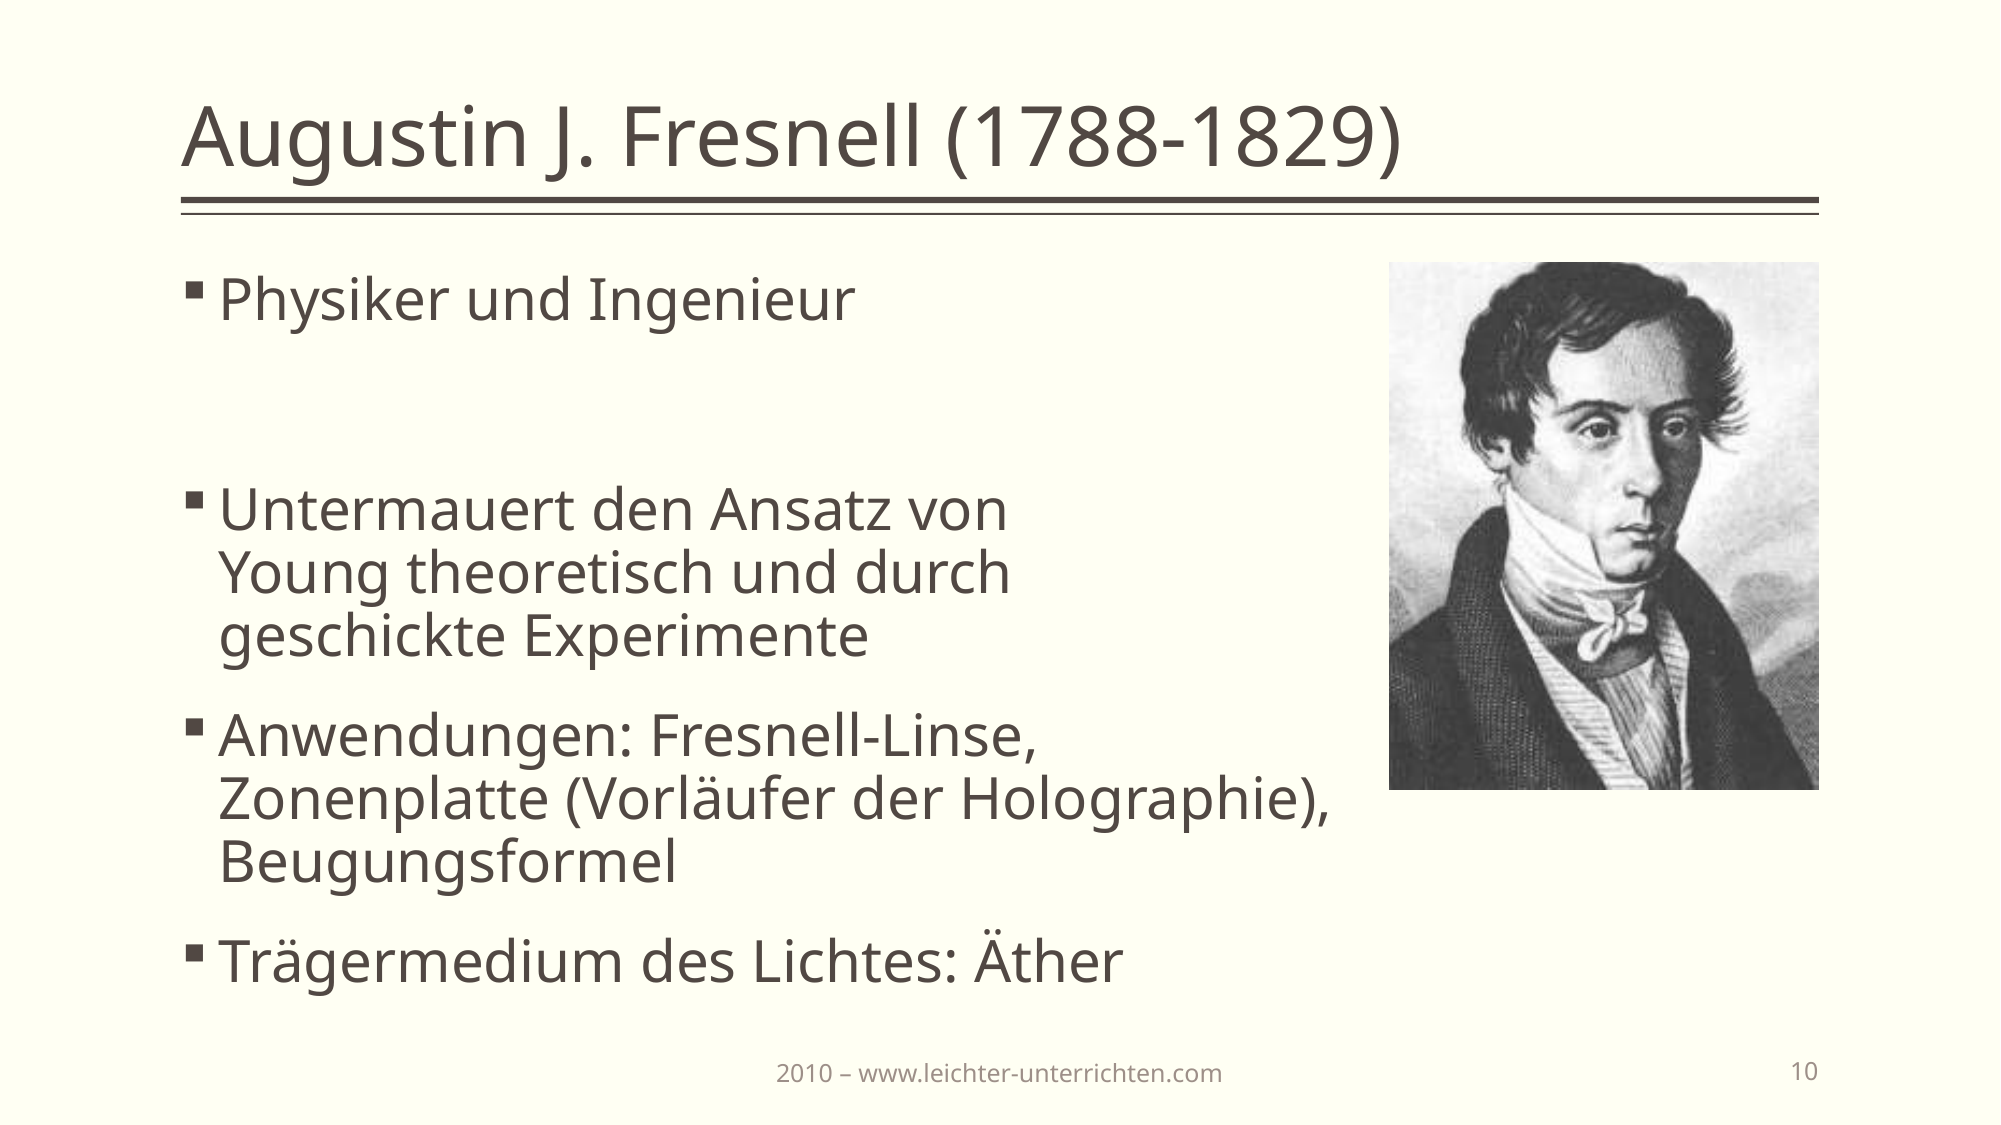

# Augustin J. Fresnell (1788-1829)
Physiker und Ingenieur
Untermauert den Ansatz von
Young theoretisch und durch
geschickte Experimente
Anwendungen: Fresnell-Linse,
Zonenplatte (Vorläufer der Holographie),
Beugungsformel
Trägermedium des Lichtes: Äther
2010 – www.leichter-unterrichten.com